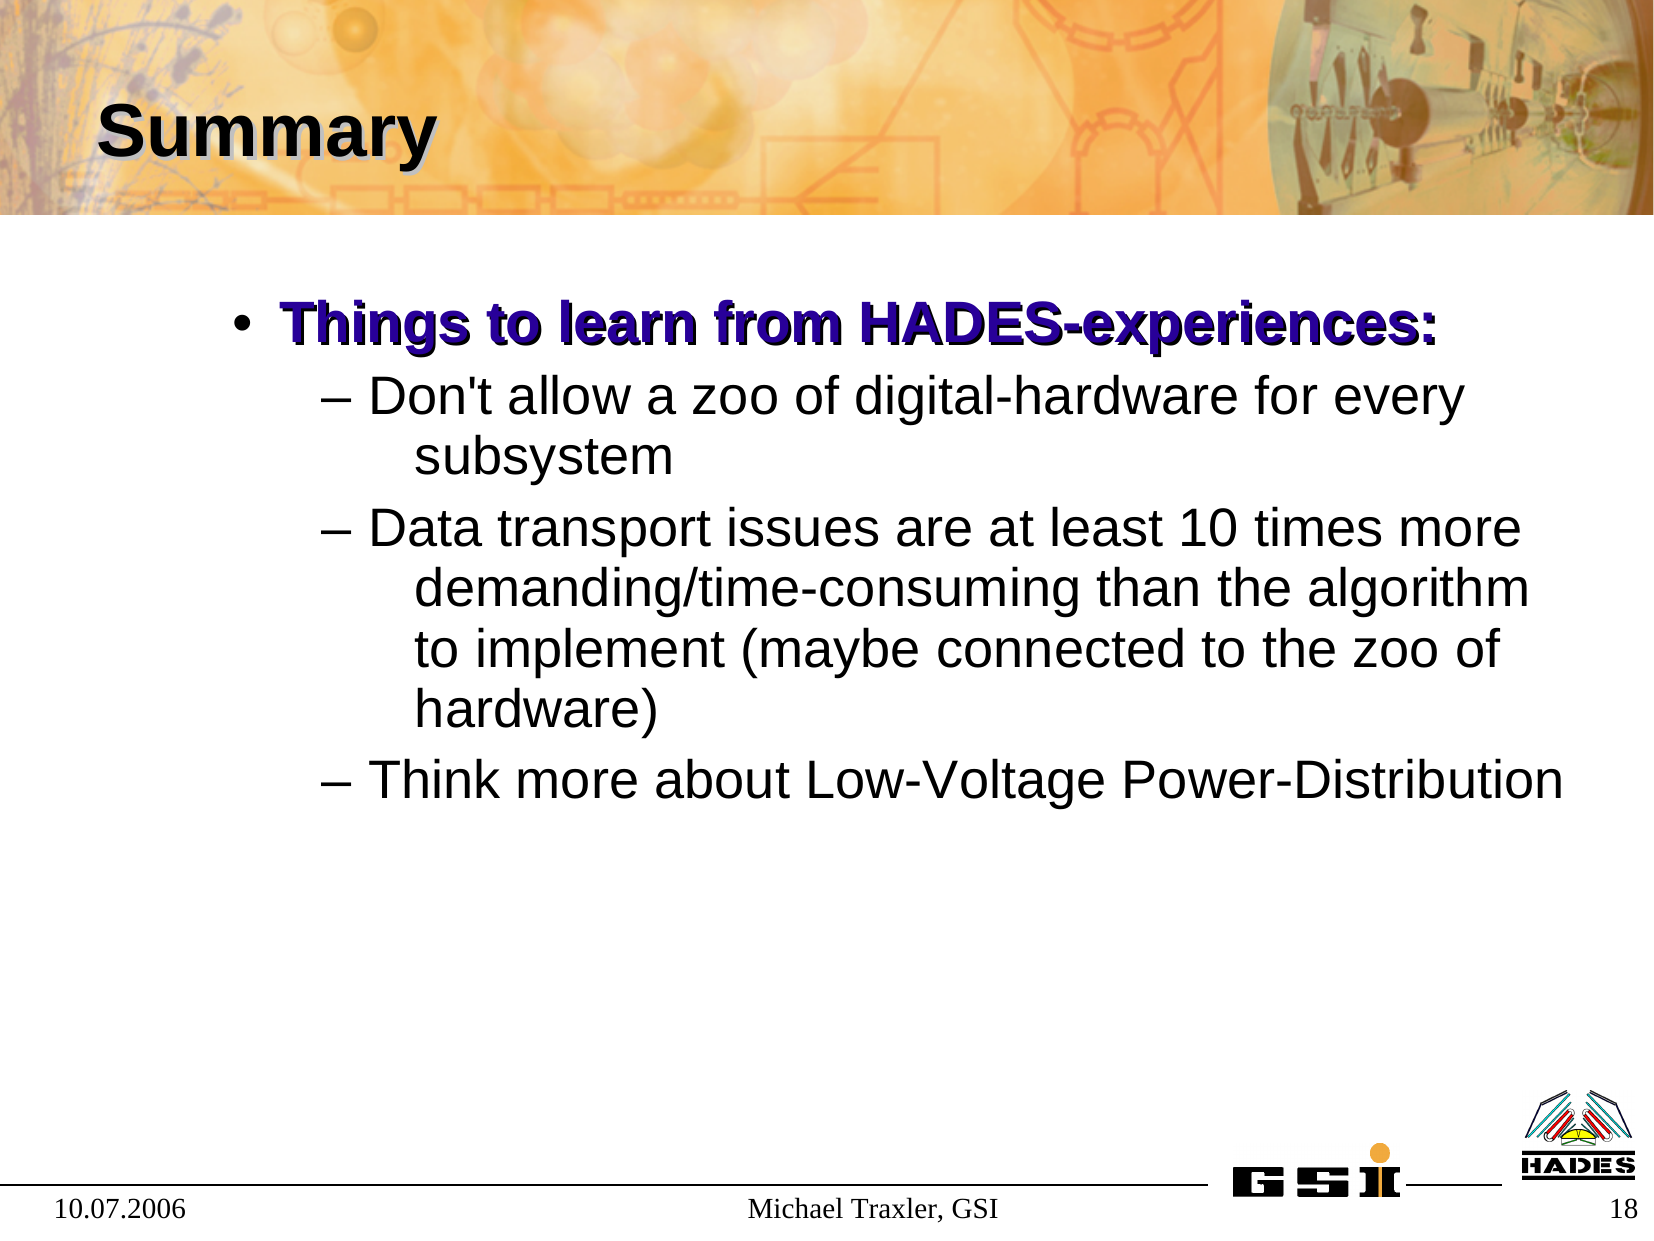

# Summary
Things to learn from HADES-experiences:
Don't allow a zoo of digital-hardware for every subsystem
Data transport issues are at least 10 times more demanding/time-consuming than the algorithm to implement (maybe connected to the zoo of hardware)
Think more about Low-Voltage Power-Distribution
10.07.2006
Michael Traxler, GSI
18